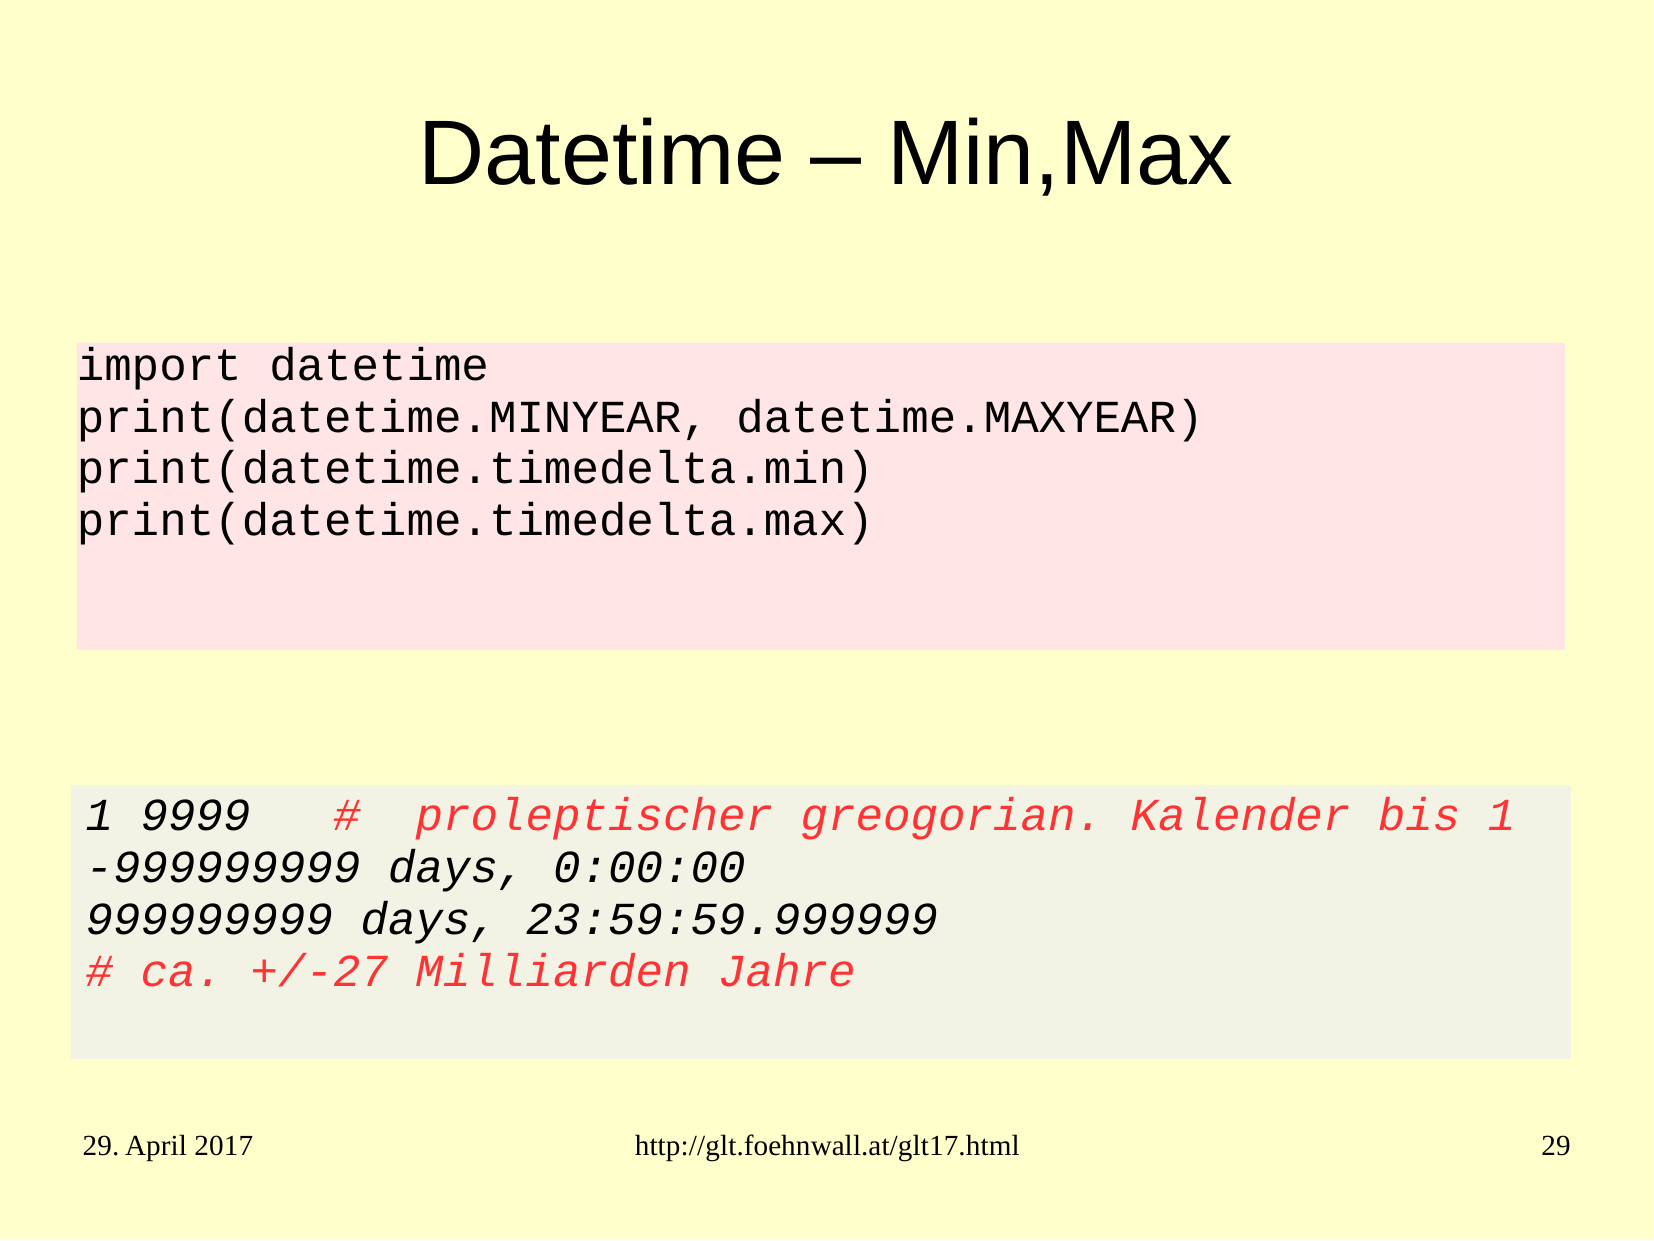

# Datetime – Min,Max
import datetime
print(datetime.MINYEAR, datetime.MAXYEAR)
print(datetime.timedelta.min)
print(datetime.timedelta.max)
1 9999 # proleptischer greogorian. Kalender bis 1
-999999999 days, 0:00:00
999999999 days, 23:59:59.999999
# ca. +/-27 Milliarden Jahre
29. April 2017
http://glt.foehnwall.at/glt17.html
29